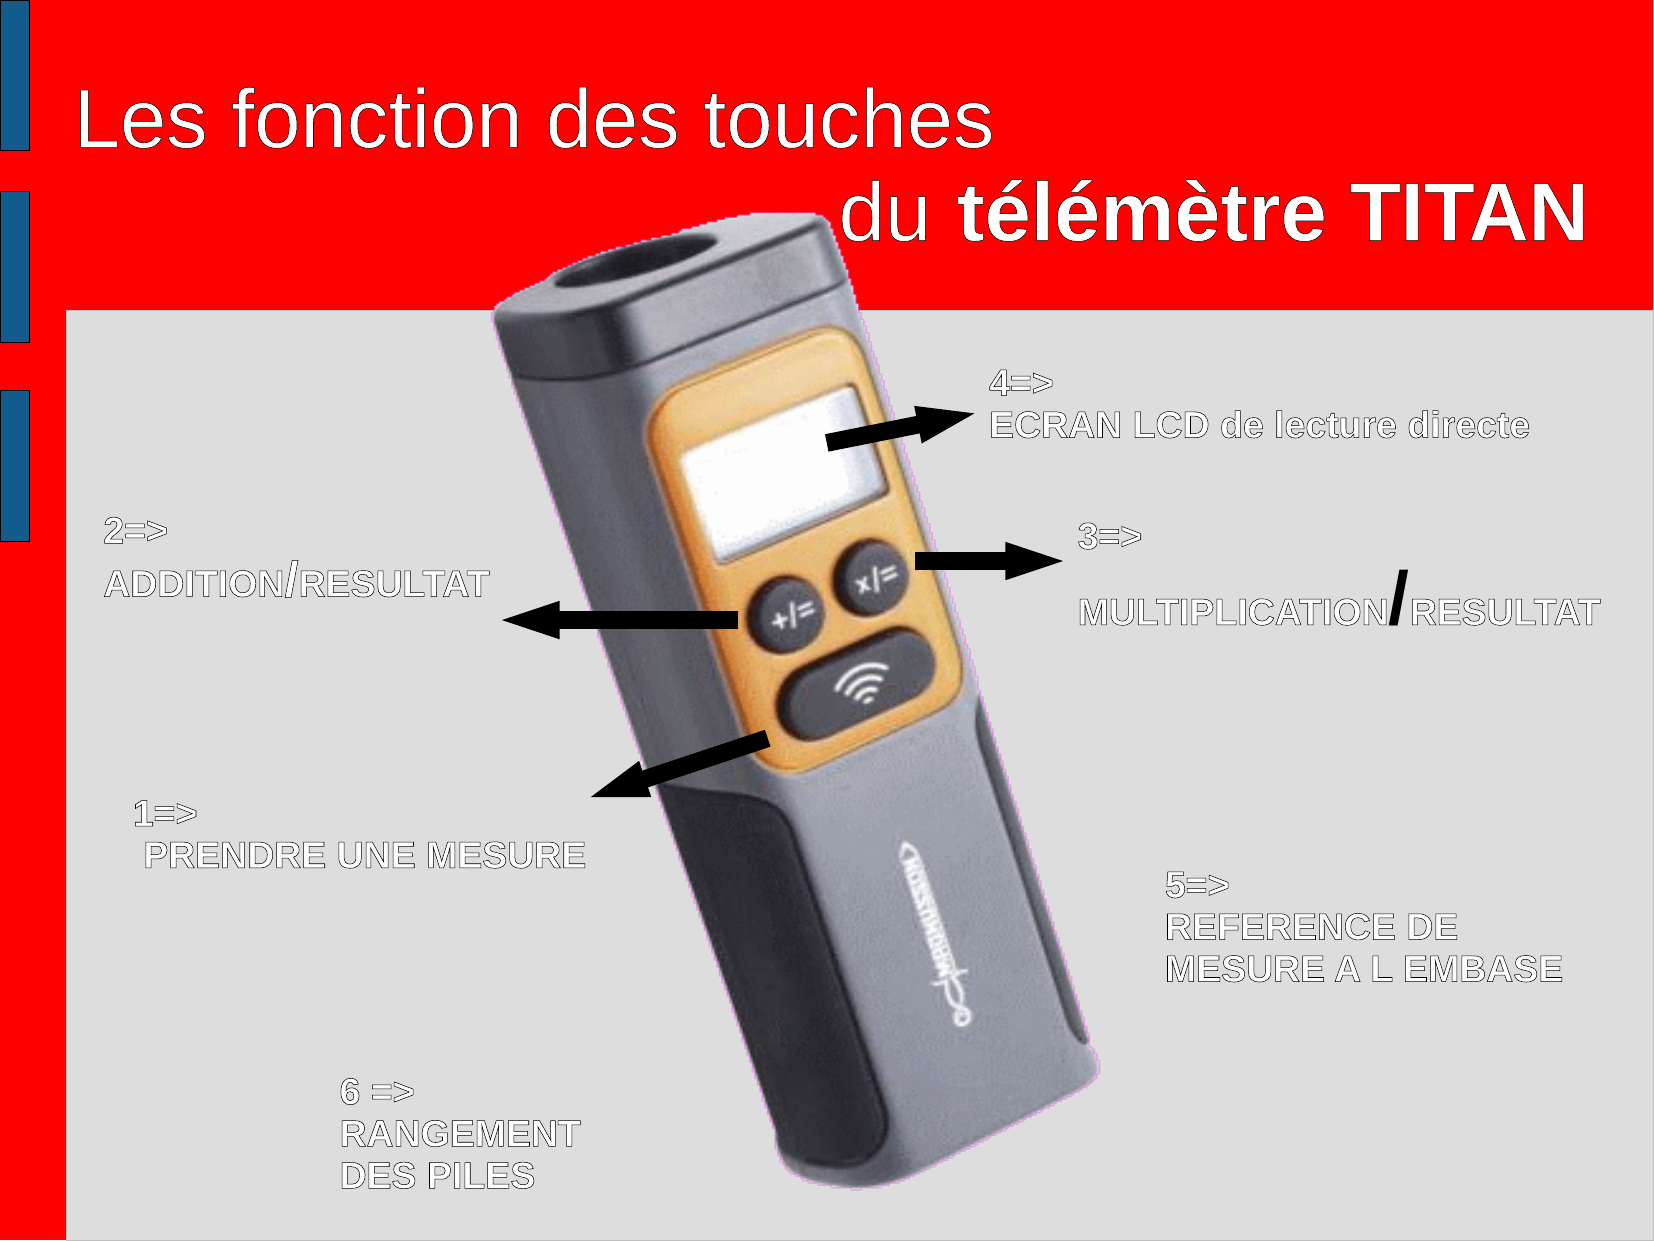

Les fonction des touches
 du télémètre TITAN
4=>
ECRAN LCD de lecture directe
2=>
ADDITION/RESULTAT
3=>
MULTIPLICATION/RESULTAT
1=>
 PRENDRE UNE MESURE
5=>
REFERENCE DE MESURE A L EMBASE
6 => RANGEMENT DES PILES